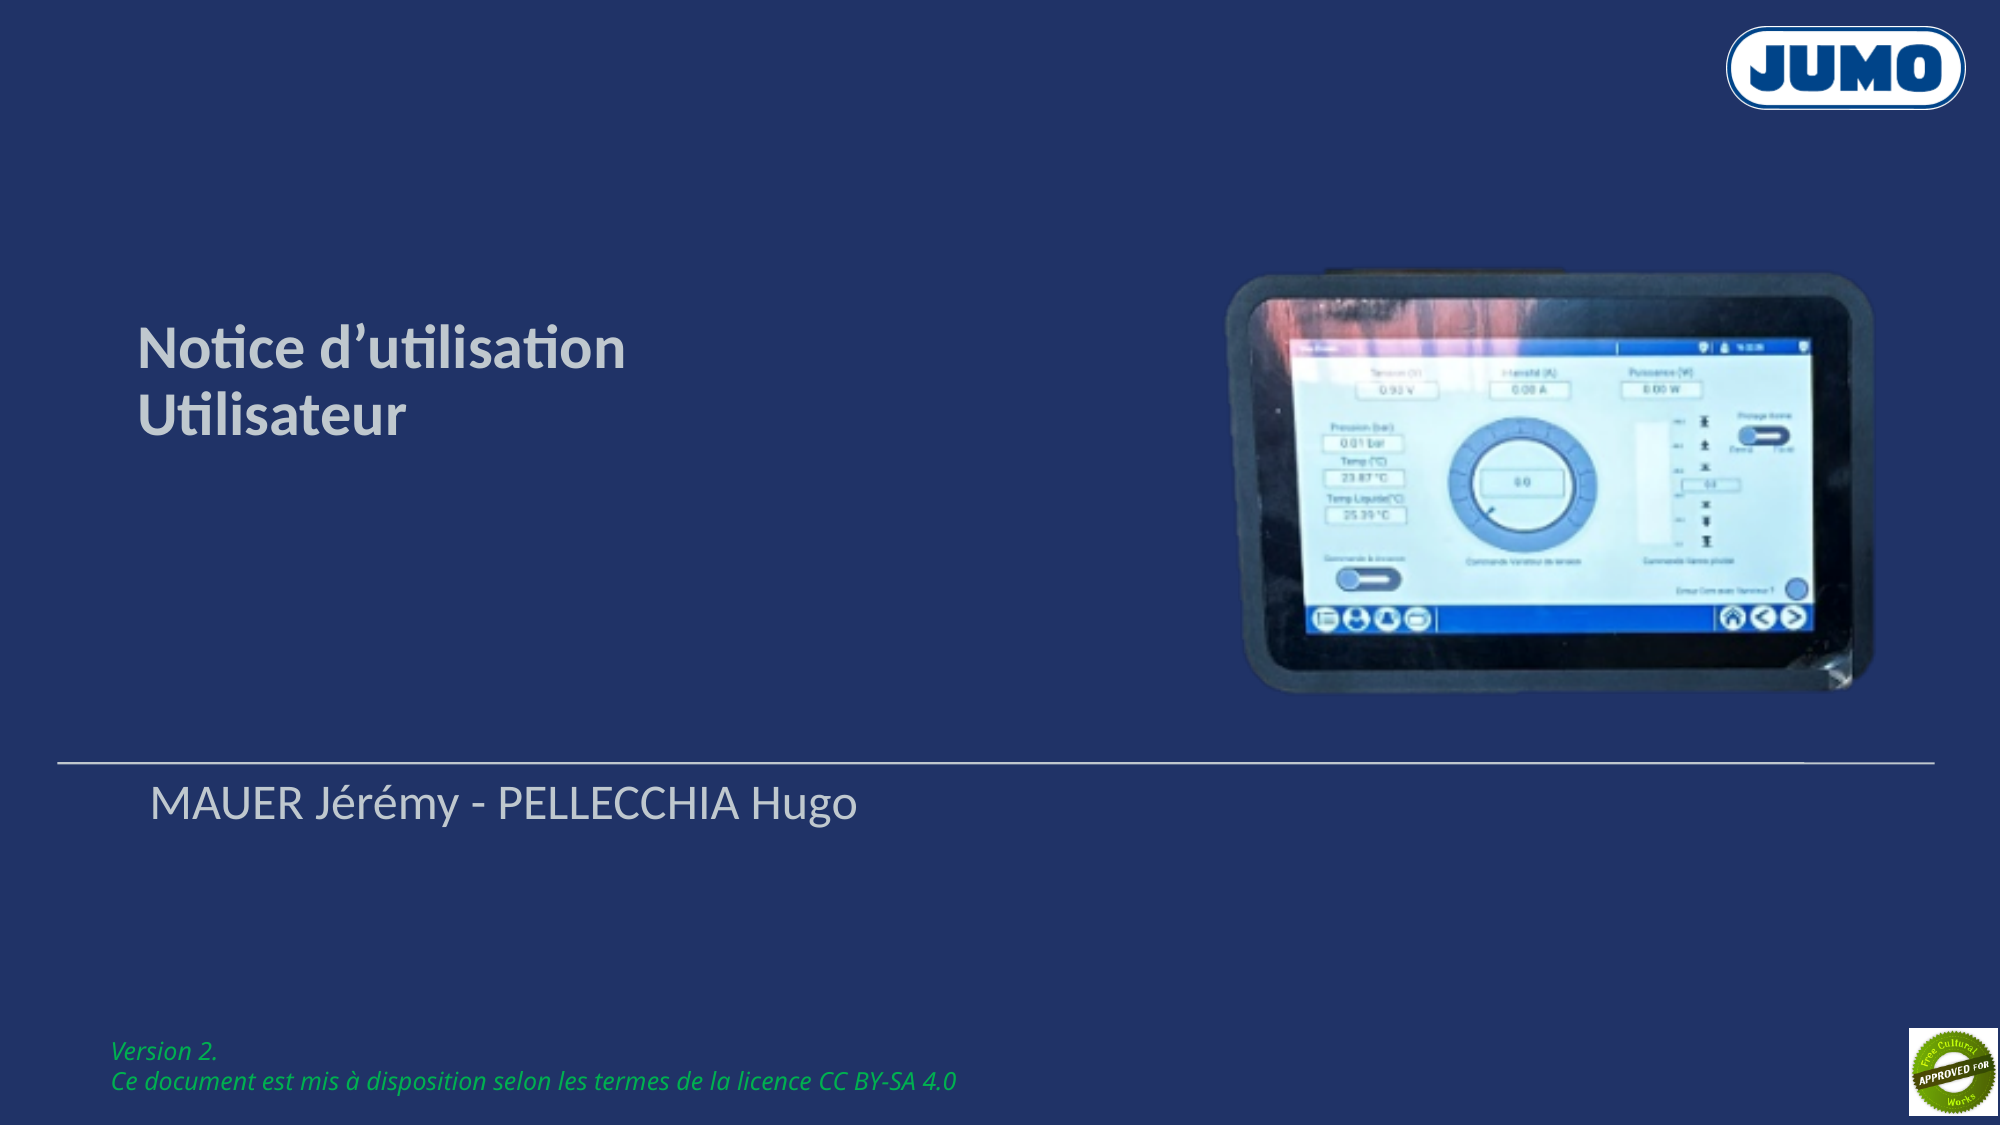

# Notice d’utilisation Utilisateur
MAUER Jérémy - PELLECCHIA Hugo
Version 2.
Ce document est mis à disposition selon les termes de la licence CC BY-SA 4.0